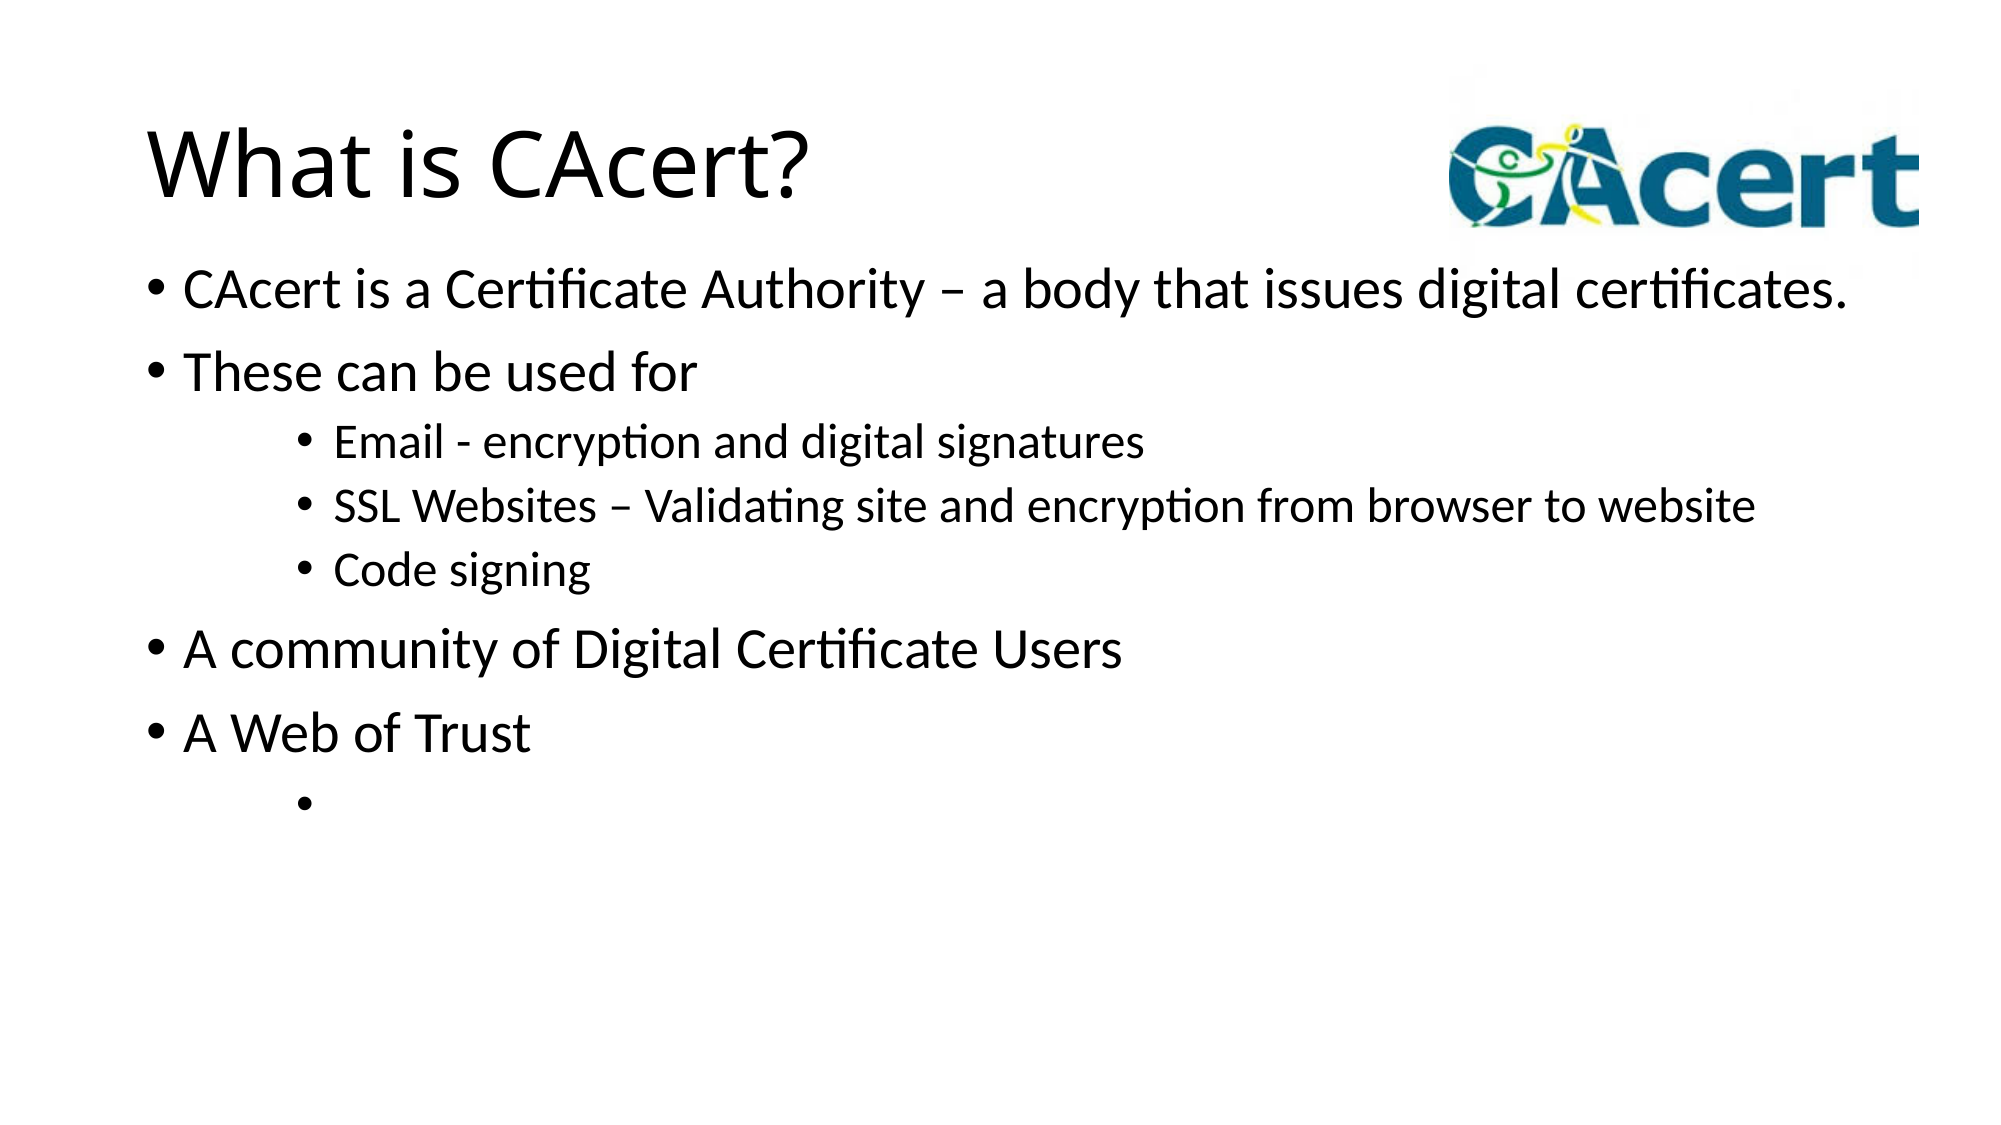

# What is CAcert?
CAcert is a Certificate Authority – a body that issues digital certificates.
These can be used for
Email - encryption and digital signatures
SSL Websites – Validating site and encryption from browser to website
Code signing
A community of Digital Certificate Users
A Web of Trust